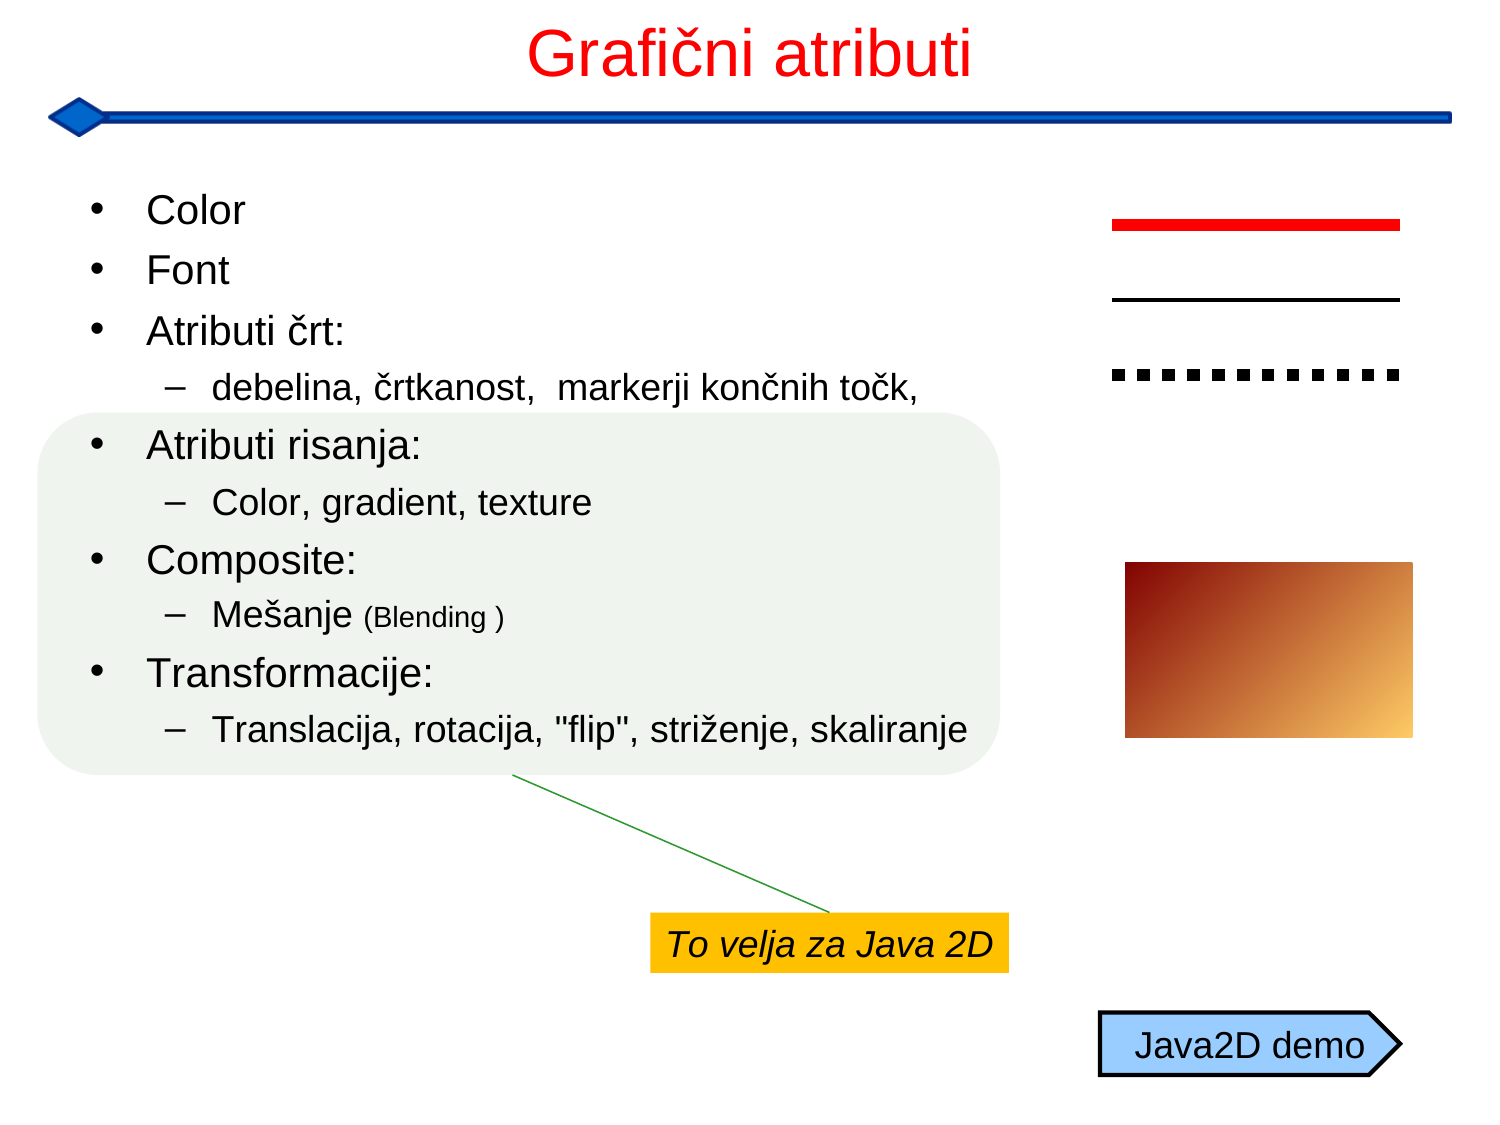

# Grafični atributi
Color
Font
Atributi črt:
debelina, črtkanost, markerji končnih točk,
Atributi risanja:
Color, gradient, texture
Composite:
Mešanje (Blending )
Transformacije:
Translacija, rotacija, "flip", striženje, skaliranje
To velja za Java 2D
Java2D demo